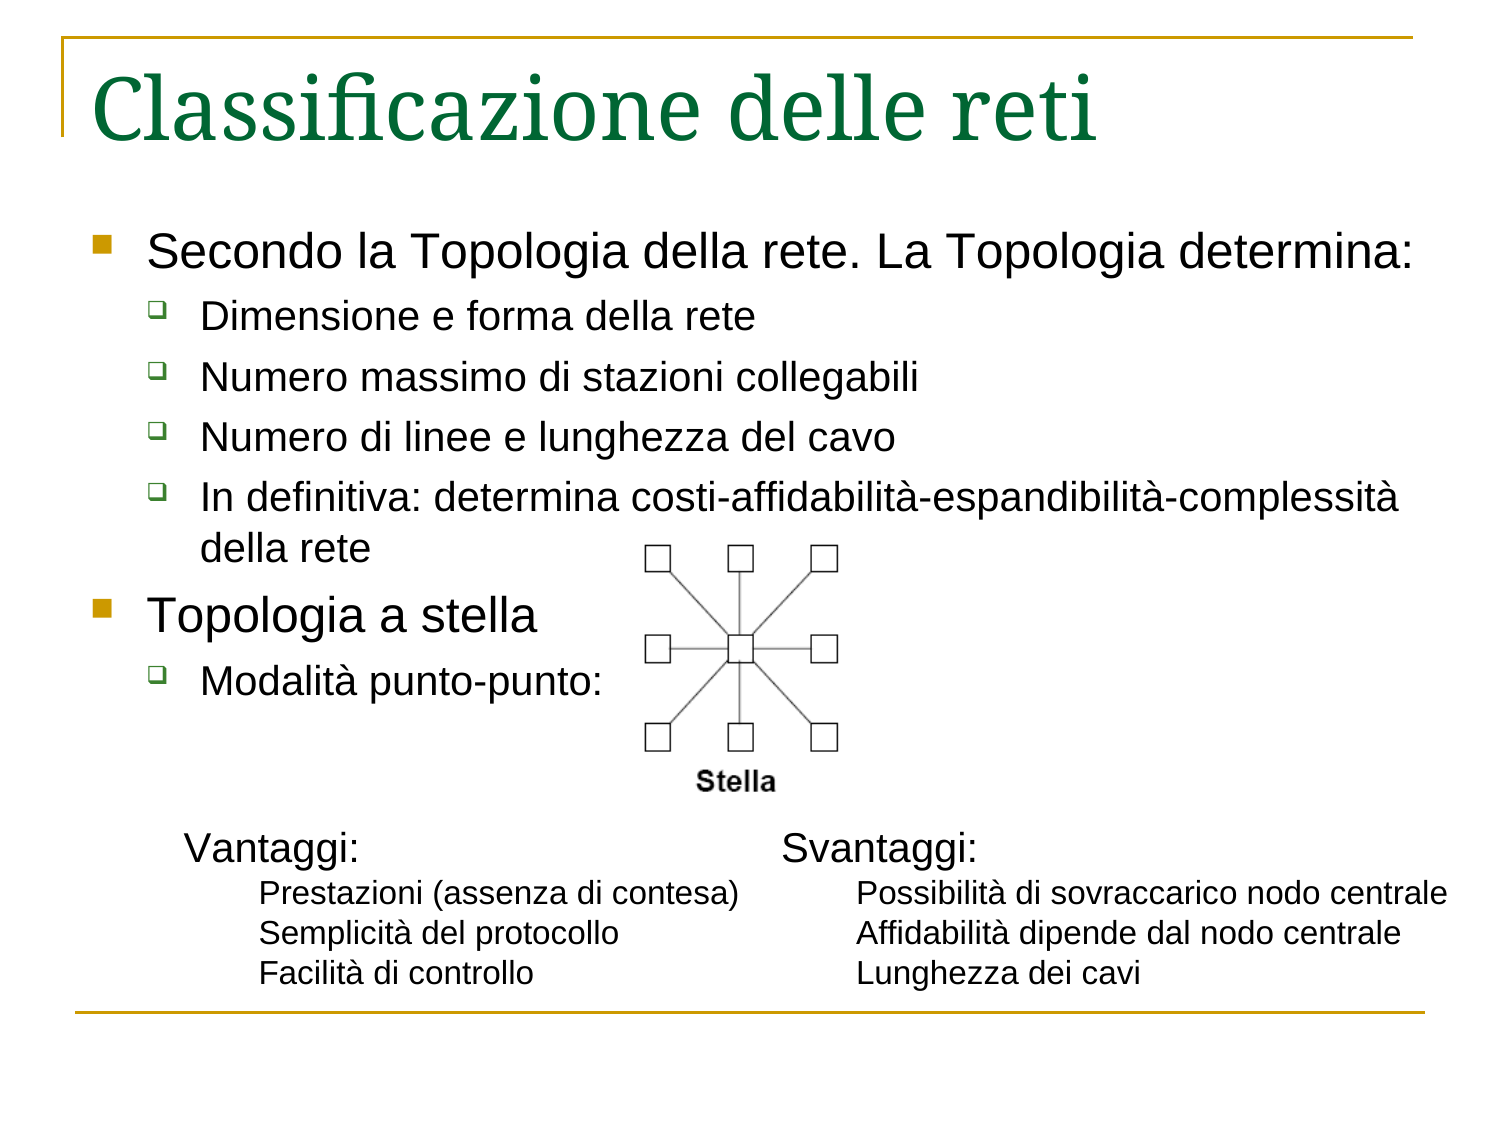

# Classificazione delle reti
Secondo la Topologia della rete. La Topologia determina:
Dimensione e forma della rete
Numero massimo di stazioni collegabili
Numero di linee e lunghezza del cavo
In definitiva: determina costi-affidabilità-espandibilità-complessità della rete
Topologia a stella
Modalità punto-punto:
Vantaggi:
	Prestazioni (assenza di contesa)
	Semplicità del protocollo
	Facilità di controllo
Svantaggi:
	Possibilità di sovraccarico nodo centrale
	Affidabilità dipende dal nodo centrale
	Lunghezza dei cavi